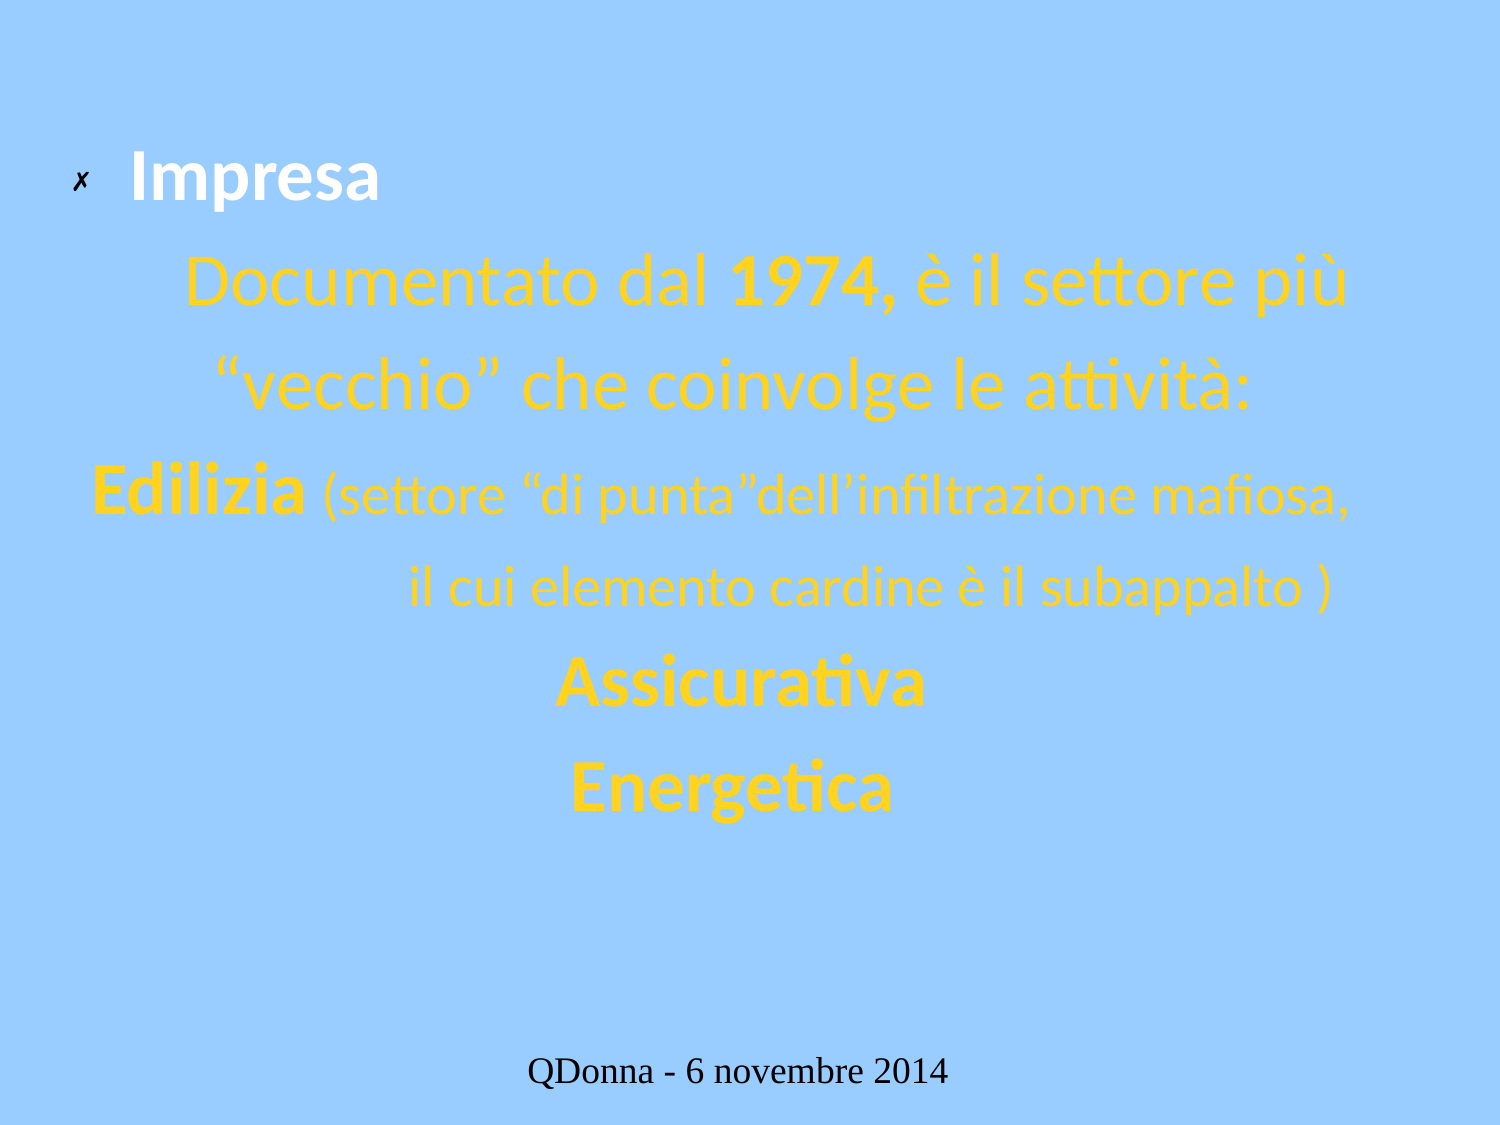

# Impresa
 Documentato dal 1974, è il settore più
“vecchio” che coinvolge le attività:
 Edilizia (settore “di punta”dell’infiltrazione mafiosa,
 il cui elemento cardine è il subappalto )
 Assicurativa
 Energetica
QDonna - 6 novembre 2014